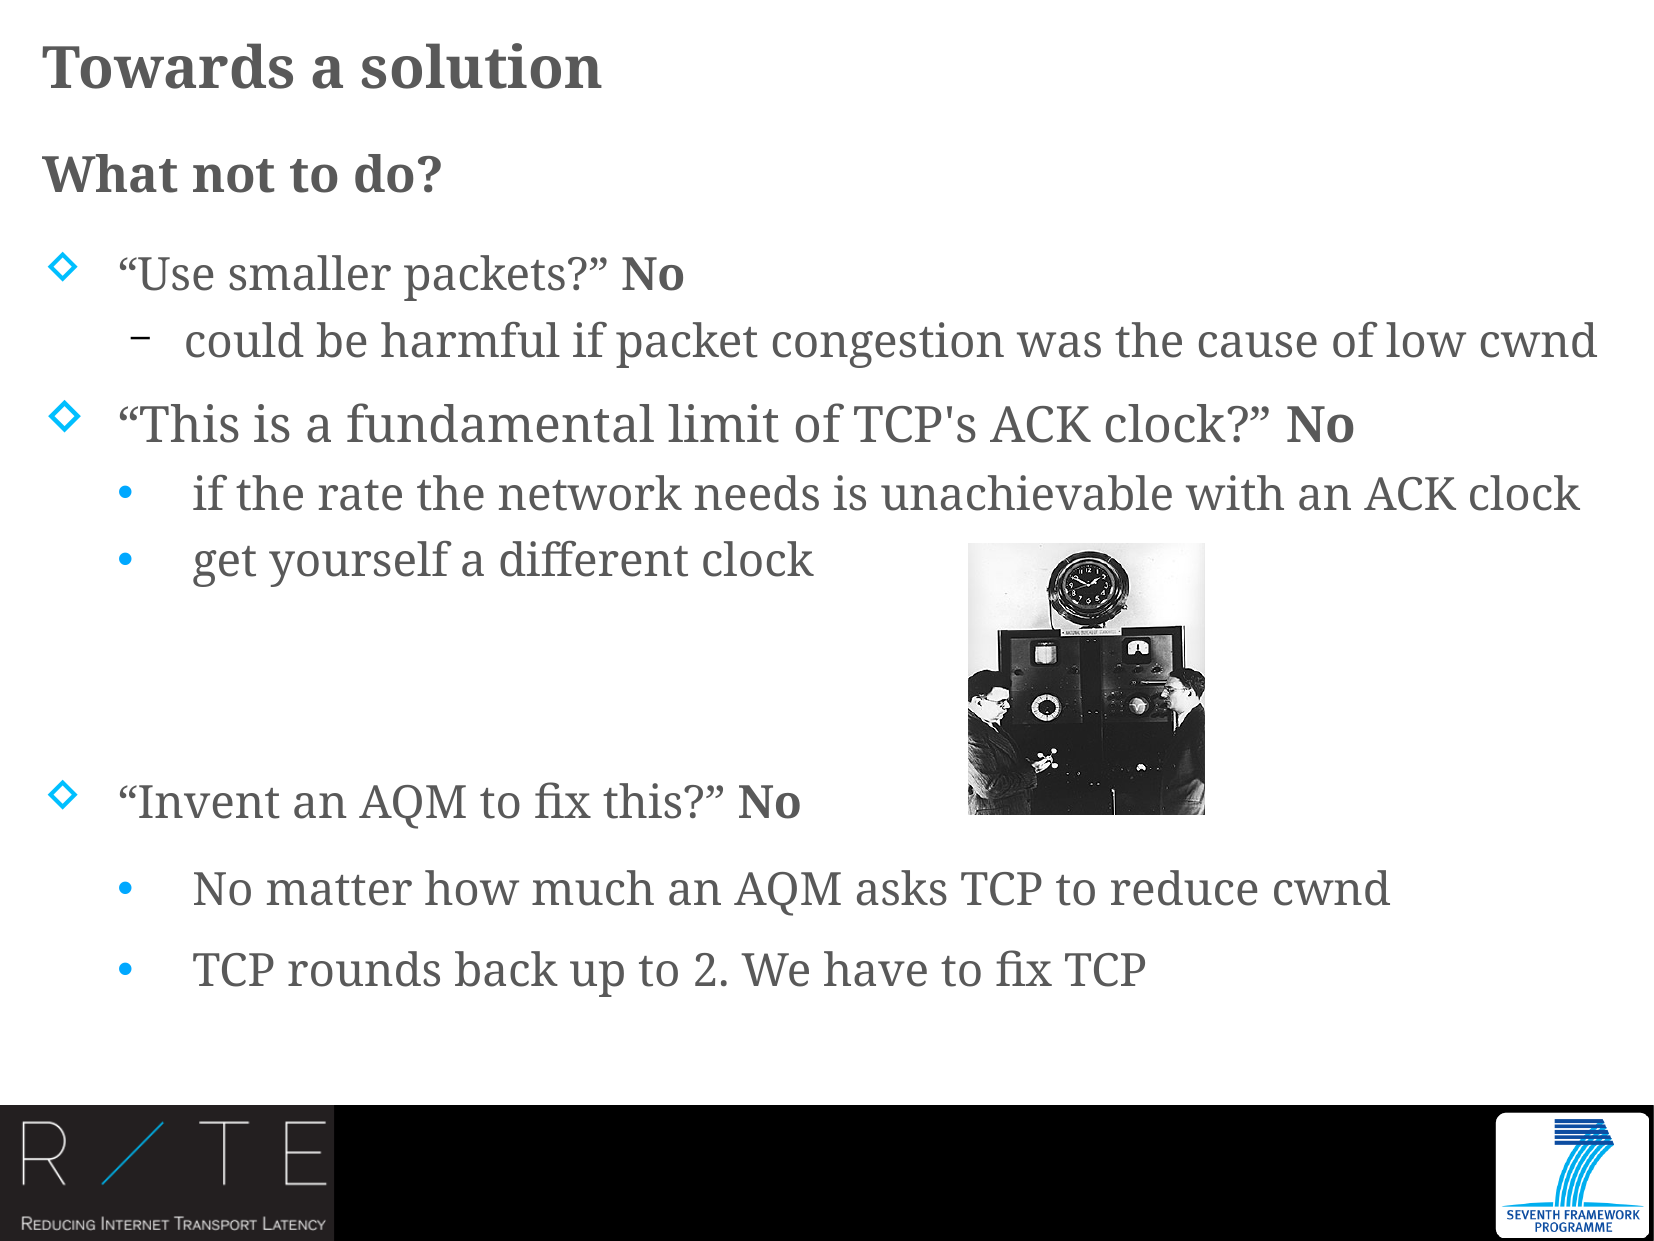

# Towards a solution
What not to do?
“Use smaller packets?” No
could be harmful if packet congestion was the cause of low cwnd
“This is a fundamental limit of TCP's ACK clock?” No
if the rate the network needs is unachievable with an ACK clock
get yourself a different clock
“Invent an AQM to fix this?” No
No matter how much an AQM asks TCP to reduce cwnd
TCP rounds back up to 2. We have to fix TCP